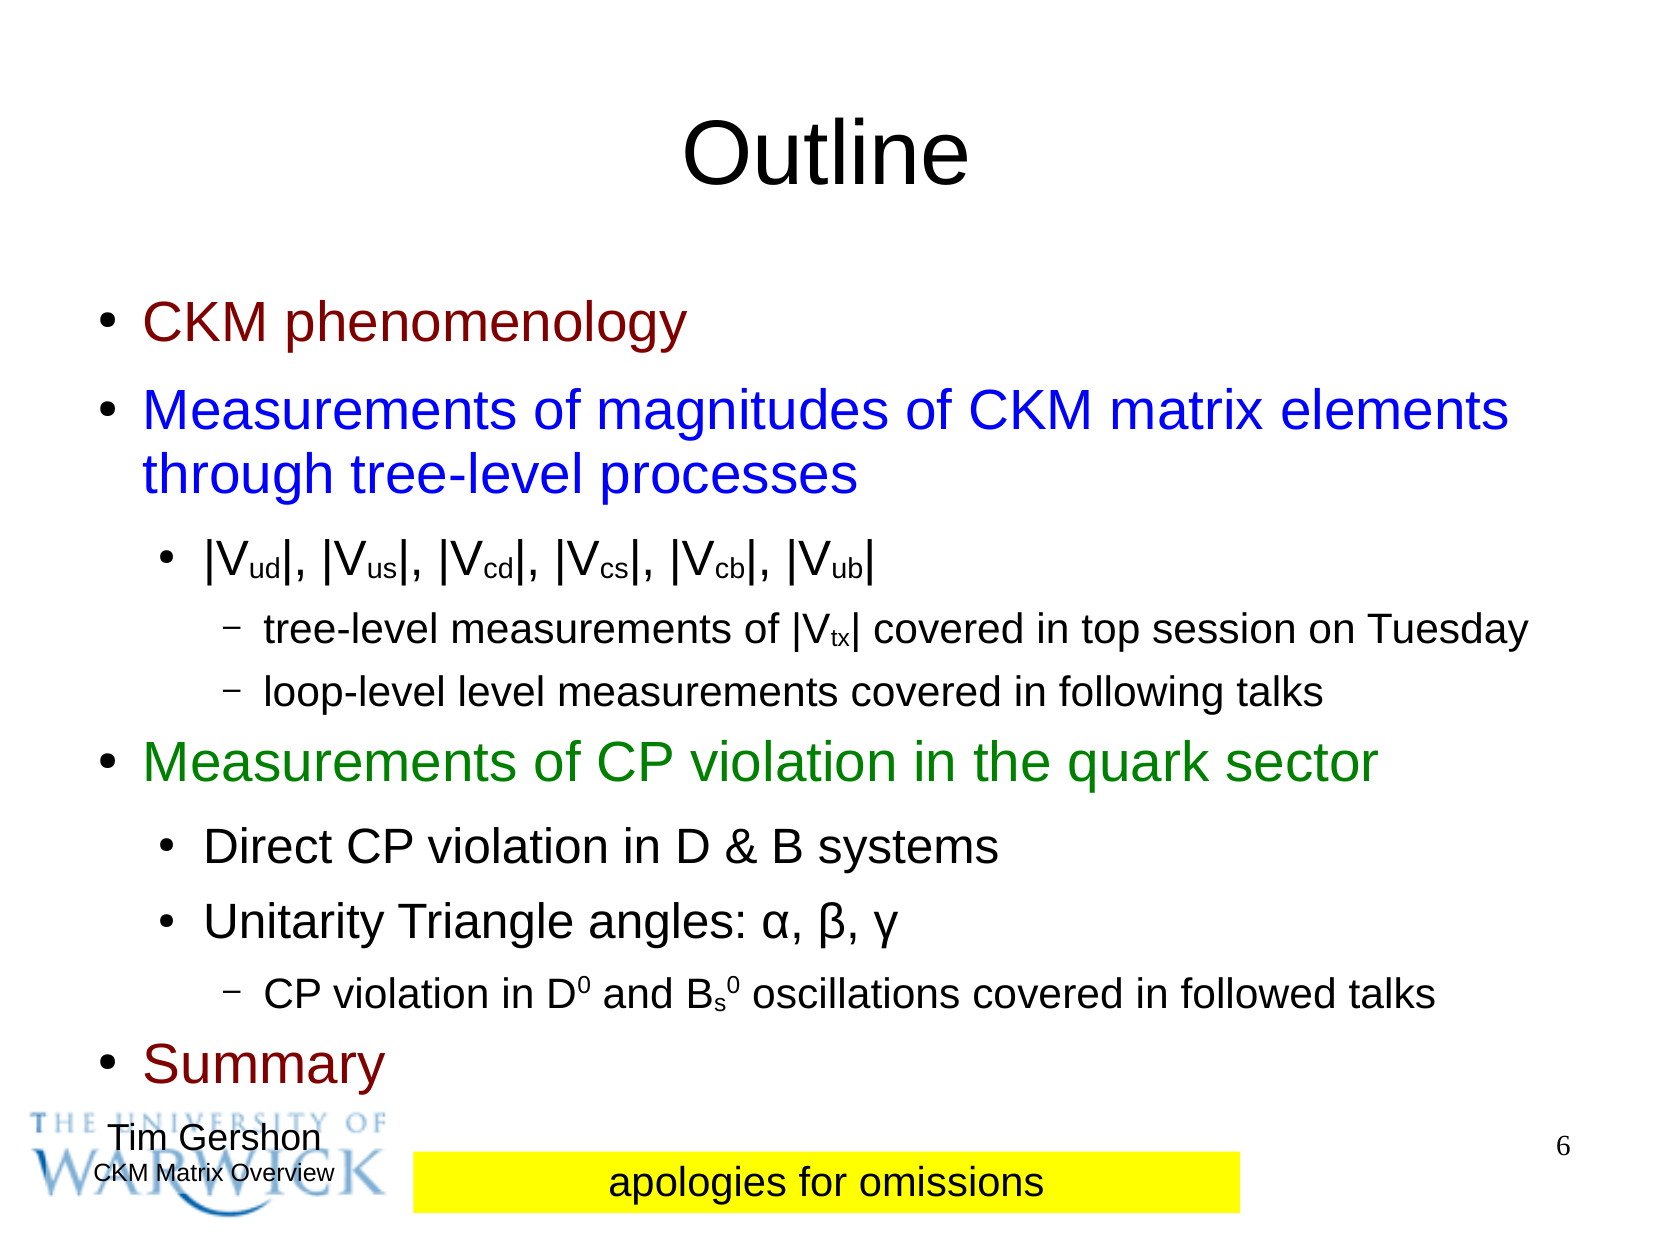

# Outline
CKM phenomenology
Measurements of magnitudes of CKM matrix elements through tree-level processes
|Vud|, |Vus|, |Vcd|, |Vcs|, |Vcb|, |Vub|
tree-level measurements of |Vtx| covered in top session on Tuesday
loop-level level measurements covered in following talks
Measurements of CP violation in the quark sector
Direct CP violation in D & B systems
Unitarity Triangle angles: α, β, γ
CP violation in D0 and Bs0 oscillations covered in followed talks
Summary
Tim Gershon
CKM Matrix Overview
6
apologies for omissions